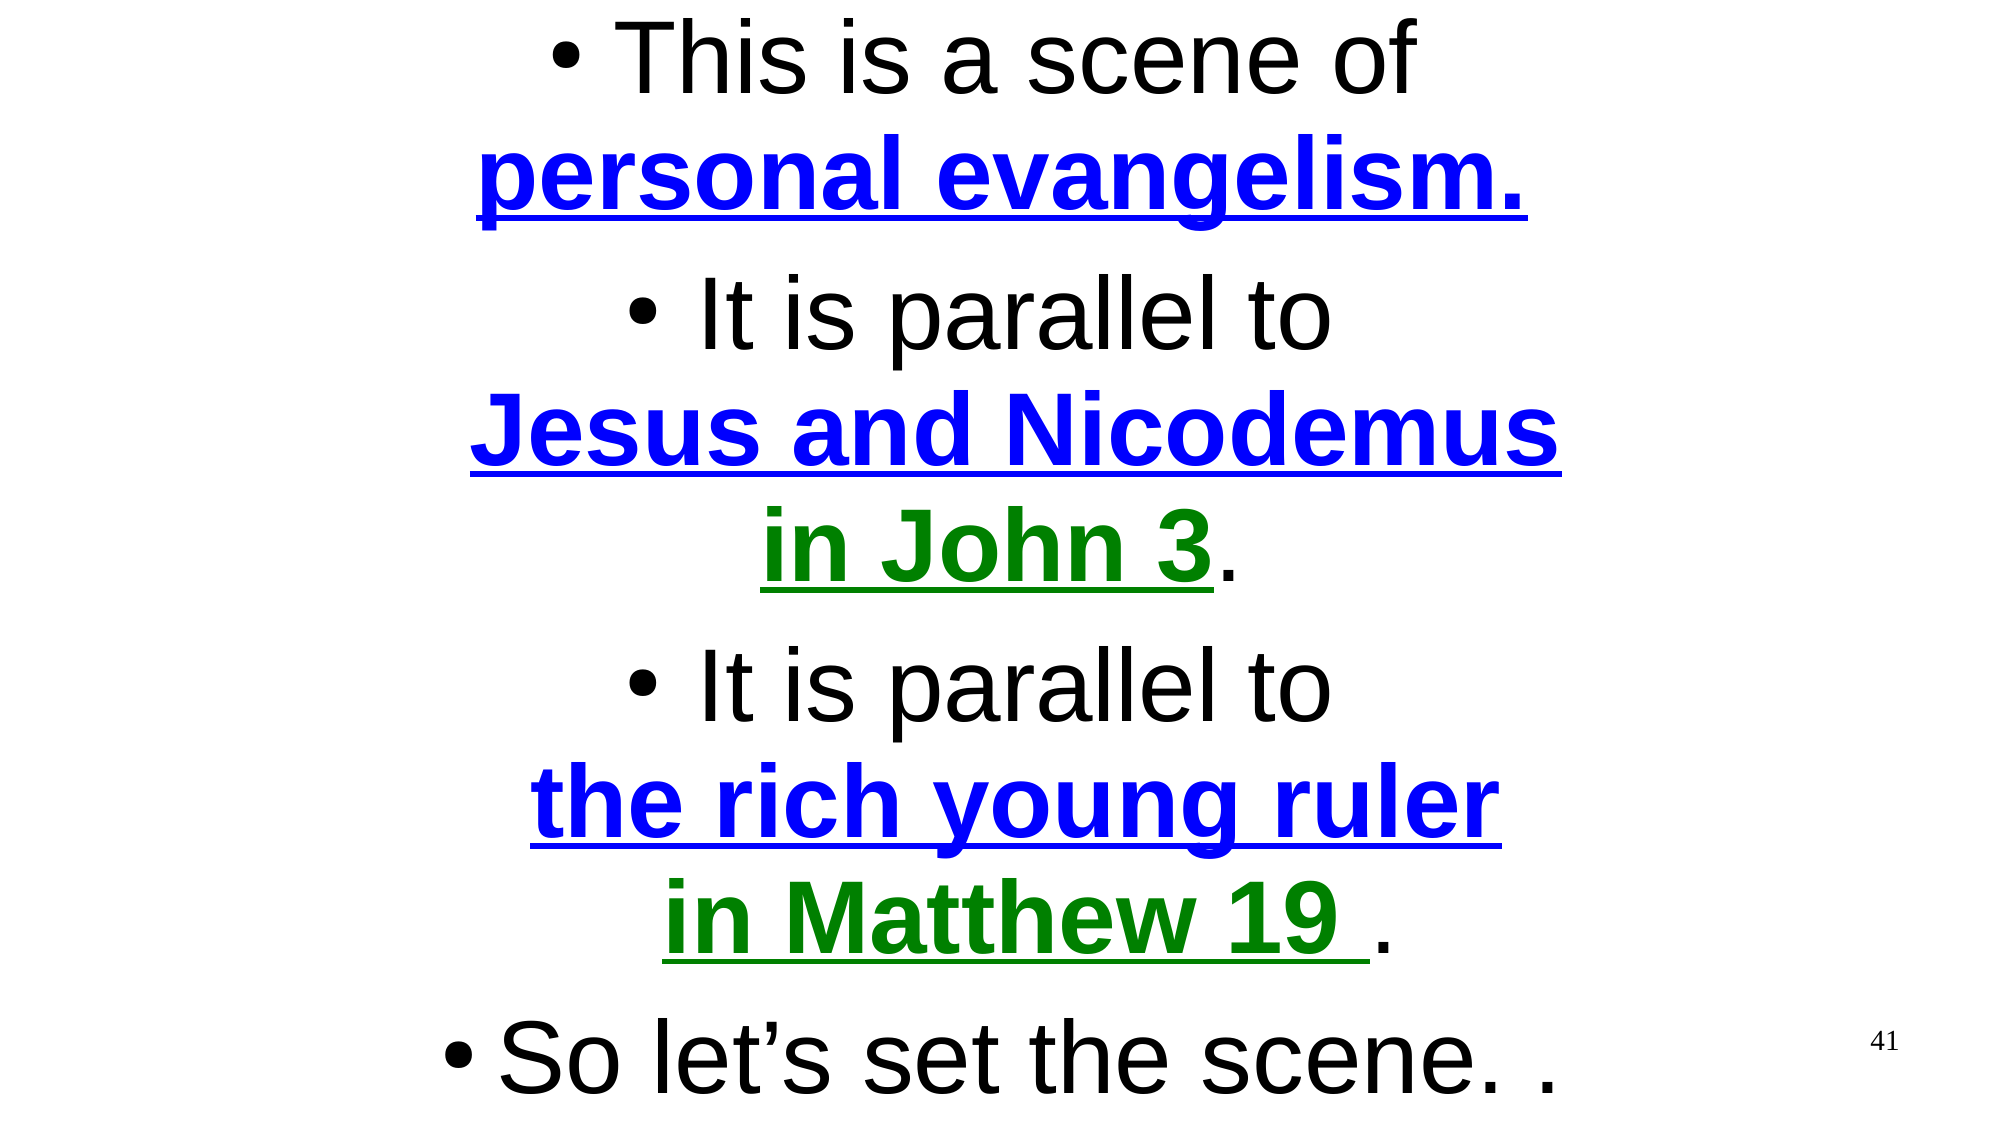

# This is a scene of personal evangelism.
It is parallel to
Jesus and Nicodemus
in John 3.
It is parallel to
the rich young ruler
in Matthew 19 .
So let’s set the scene. .
41